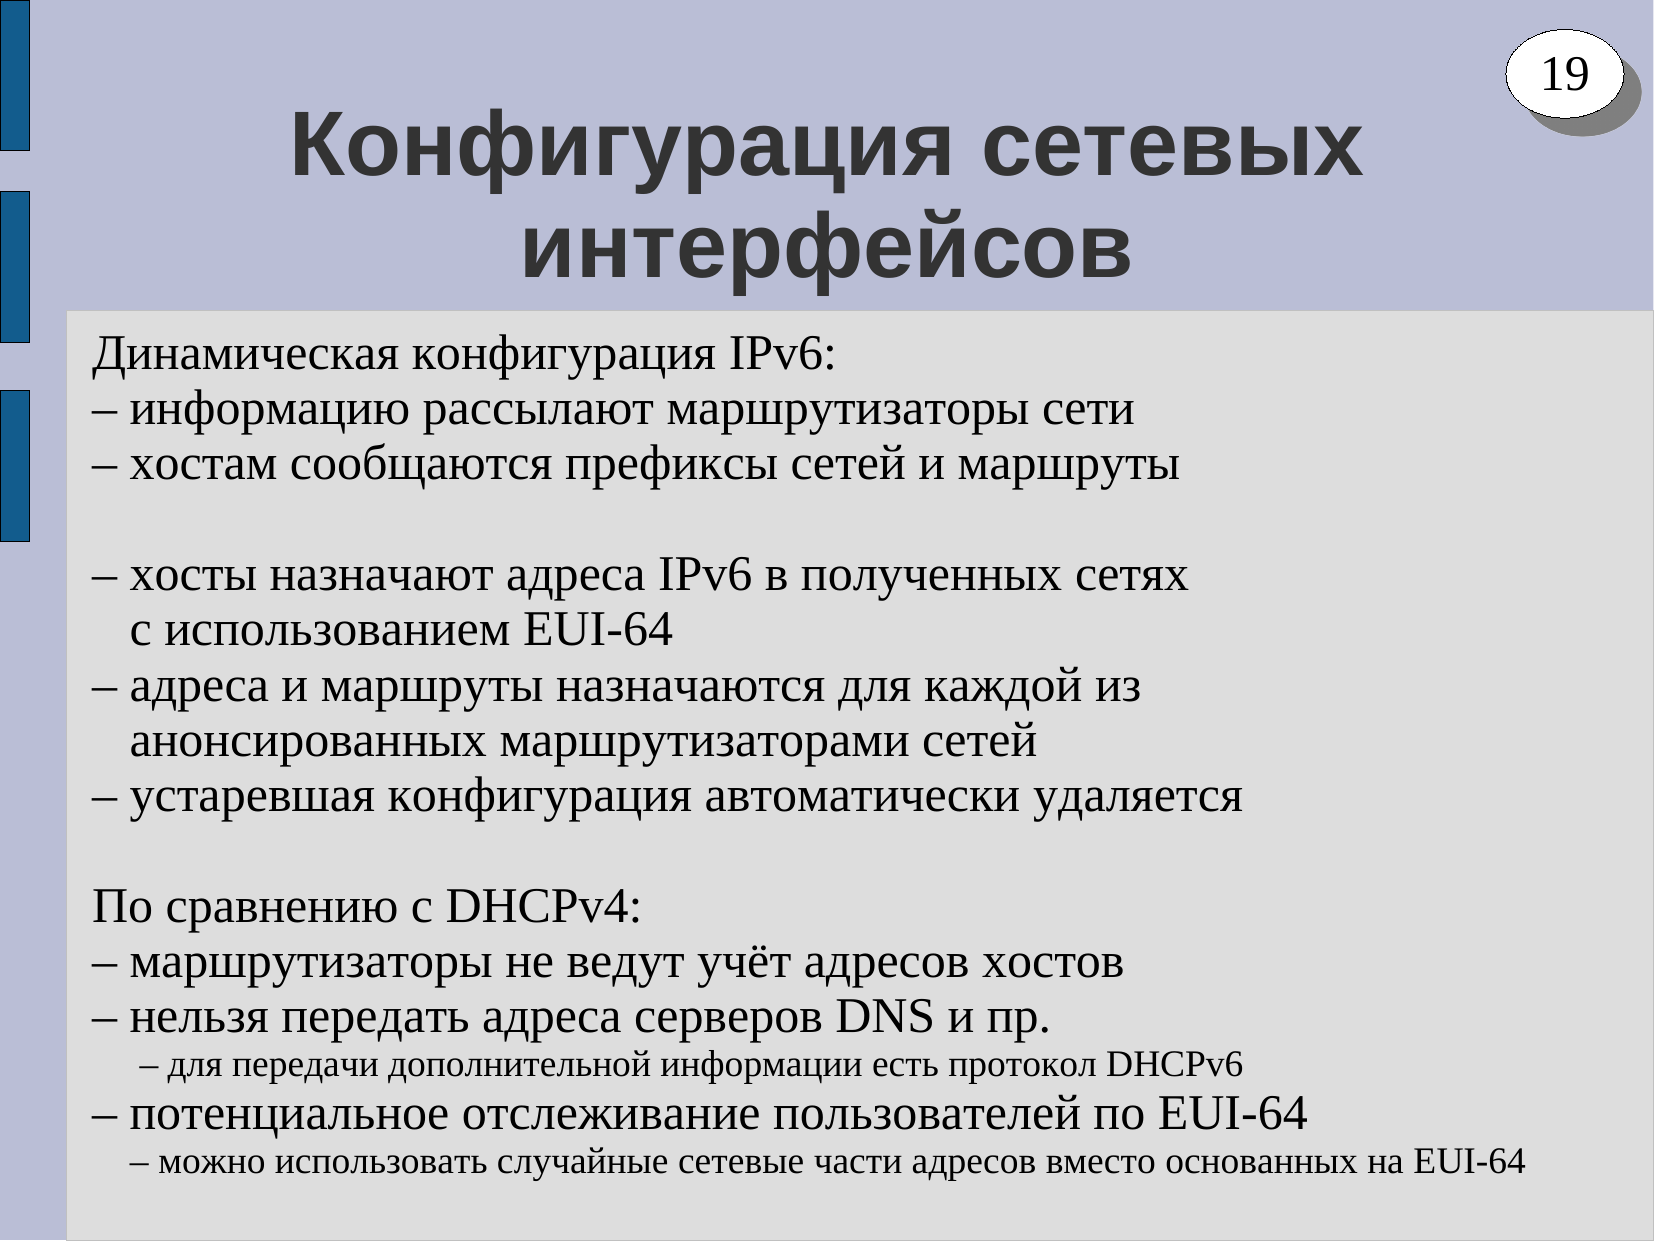

19
# Конфигурация сетевых интерфейсов
Динамическая конфигурация IPv6:
– информацию рассылают маршрутизаторы сети
– хостам сообщаются префиксы сетей и маршруты
– хосты назначают адреса IPv6 в полученных сетях
 с использованием EUI-64
– адреса и маршруты назначаются для каждой из
 анонсированных маршрутизаторами сетей
– устаревшая конфигурация автоматически удаляется
По сравнению с DHCPv4:
– маршрутизаторы не ведут учёт адресов хостов
– нельзя передать адреса серверов DNS и пр.
 – для передачи дополнительной информации есть протокол DHCPv6
– потенциальное отслеживание пользователей по EUI-64
 – можно использовать случайные сетевые части адресов вместо основанных на EUI-64